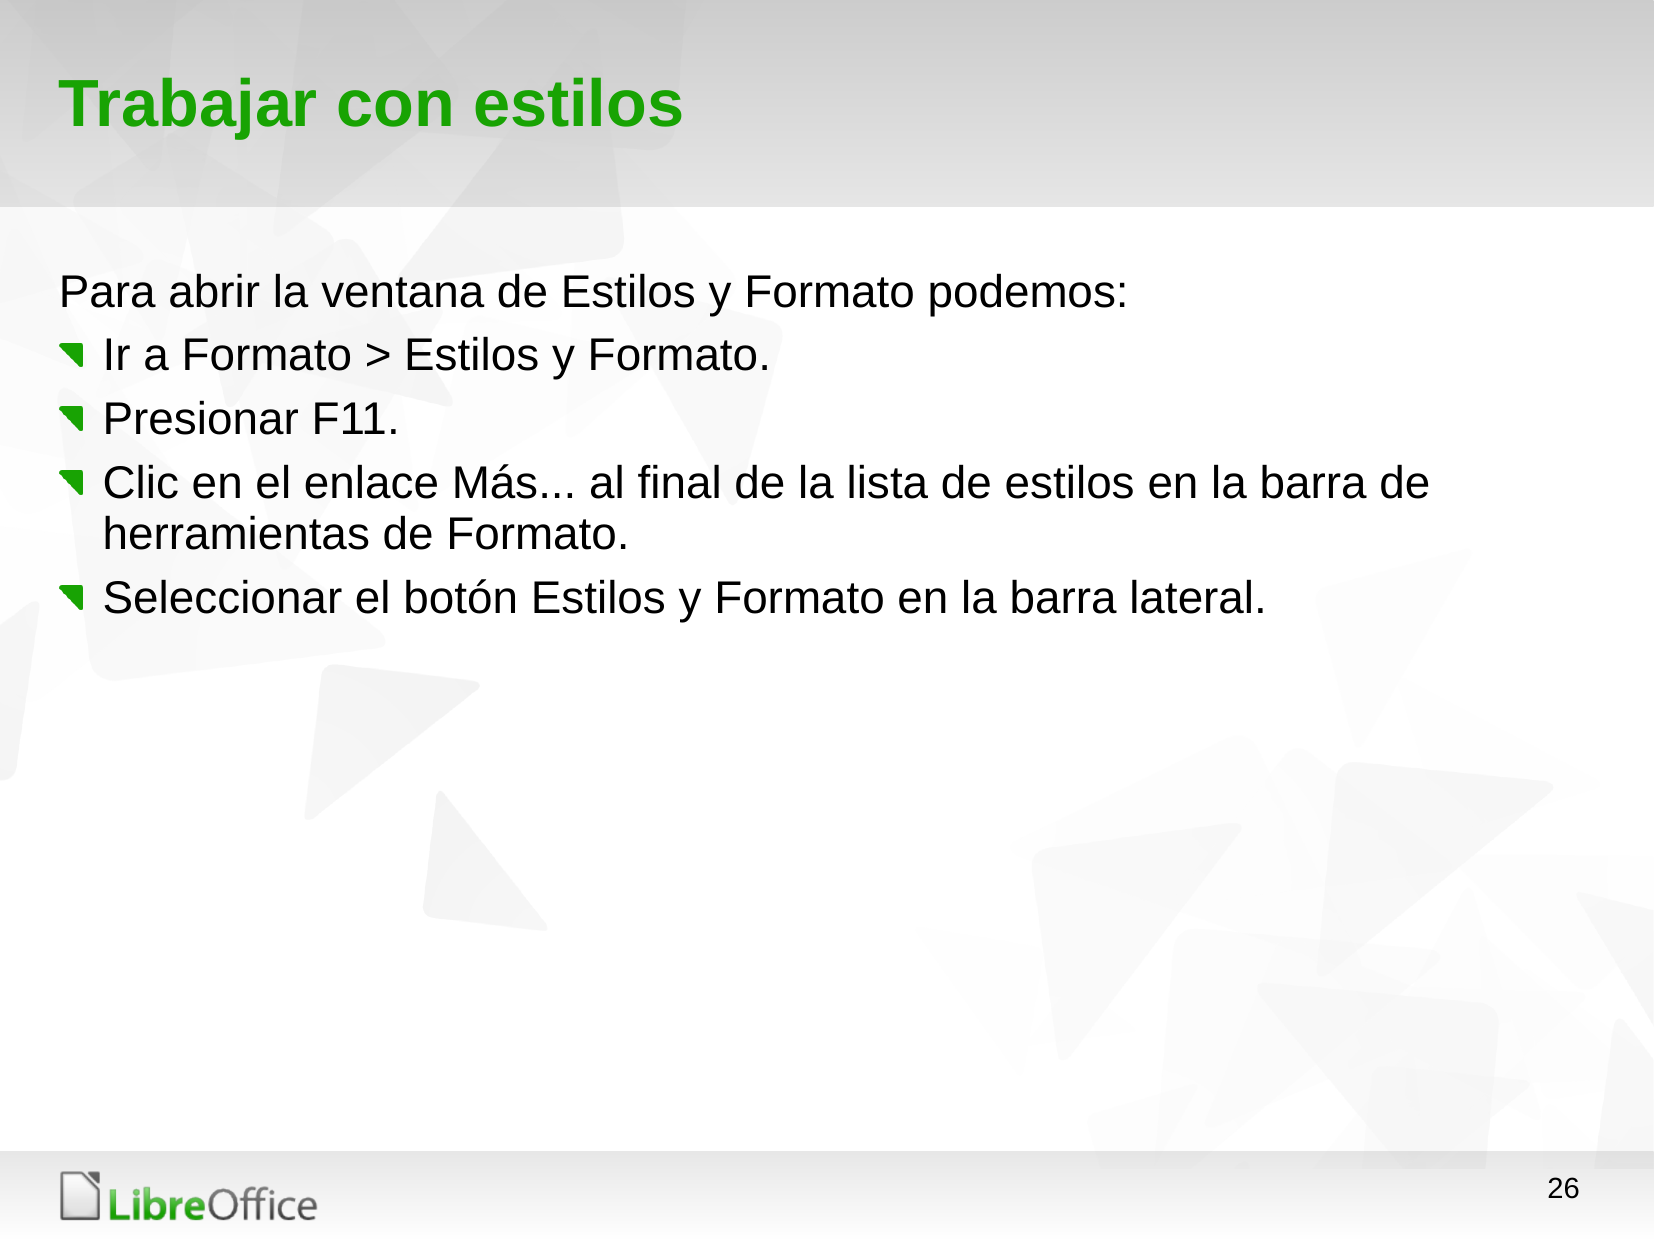

# Trabajar con estilos
Para abrir la ventana de Estilos y Formato podemos:
Ir a Formato > Estilos y Formato.
Presionar F11.
Clic en el enlace Más... al final de la lista de estilos en la barra de herramientas de Formato.
Seleccionar el botón Estilos y Formato en la barra lateral.
26